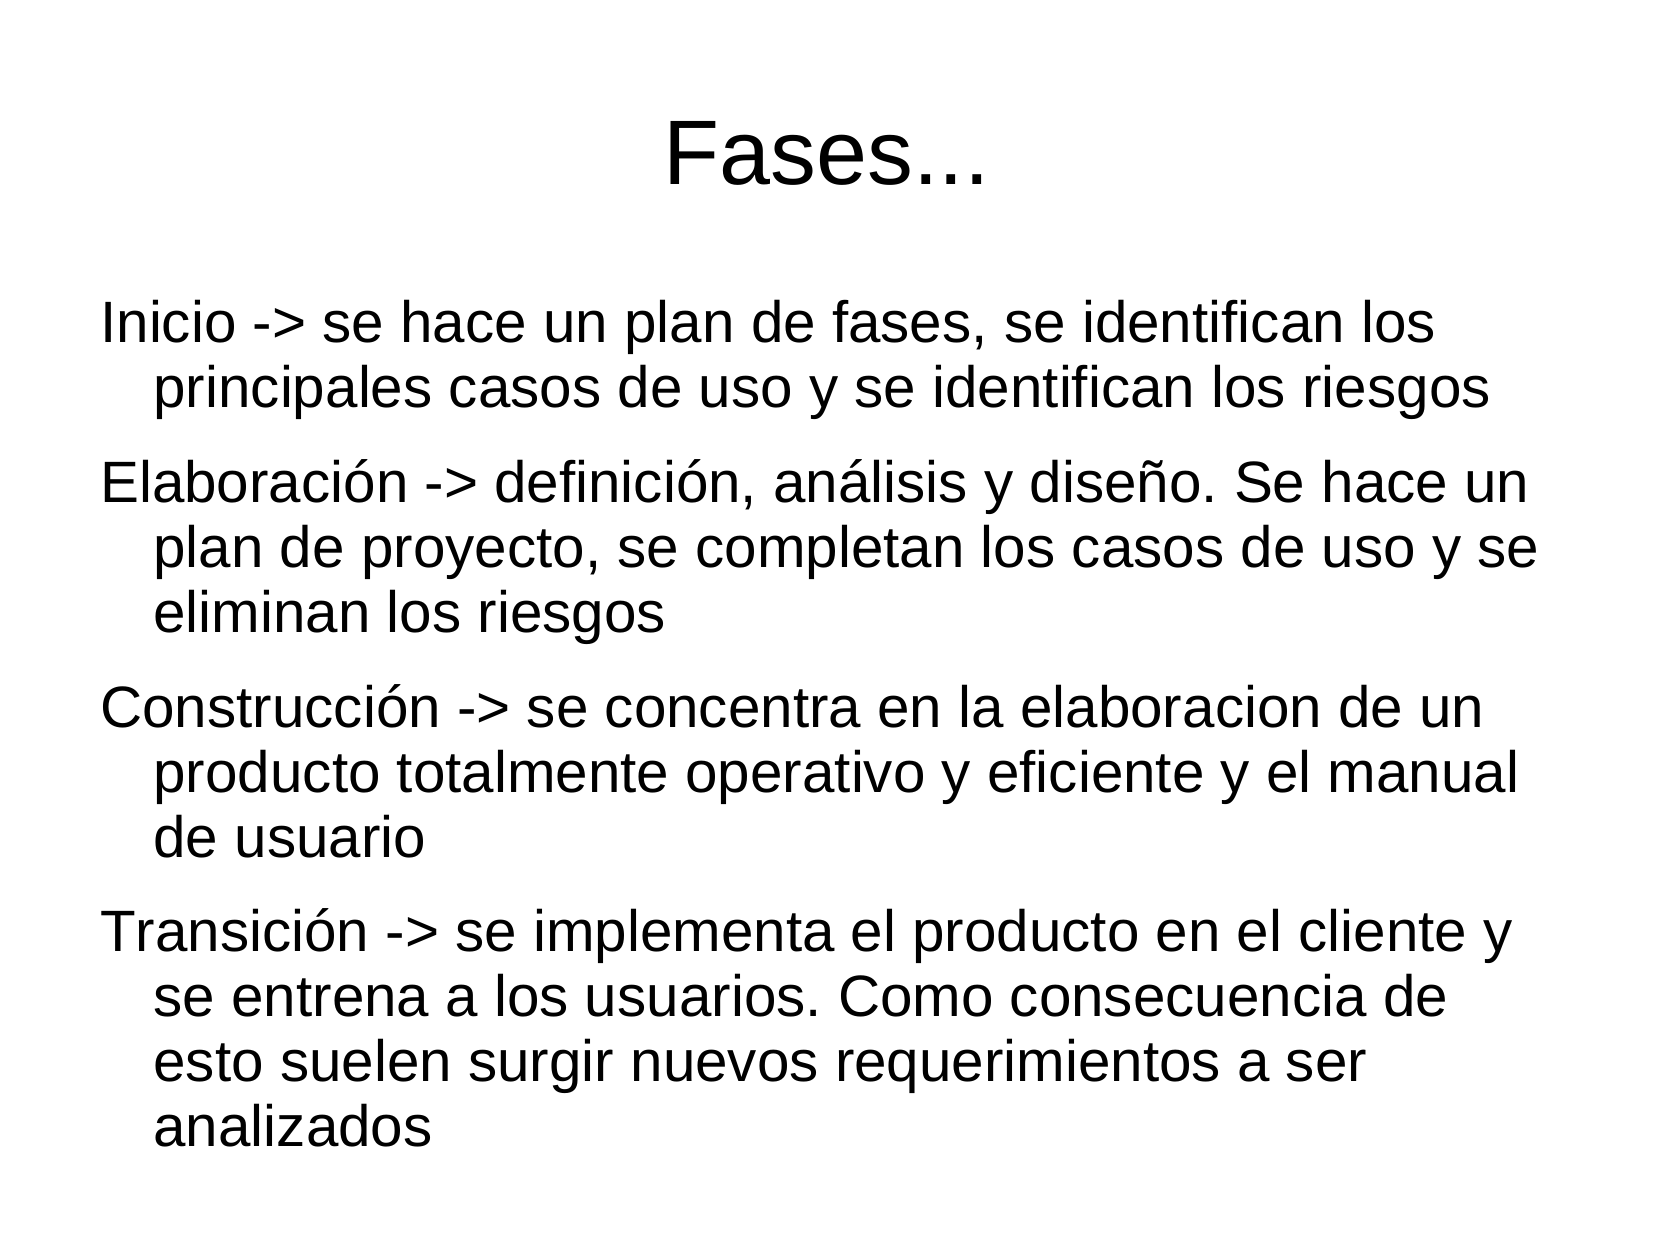

# Fases...
Inicio -> se hace un plan de fases, se identifican los principales casos de uso y se identifican los riesgos
Elaboración -> definición, análisis y diseño. Se hace un plan de proyecto, se completan los casos de uso y se eliminan los riesgos
Construcción -> se concentra en la elaboracion de un producto totalmente operativo y eficiente y el manual de usuario
Transición -> se implementa el producto en el cliente y se entrena a los usuarios. Como consecuencia de esto suelen surgir nuevos requerimientos a ser analizados